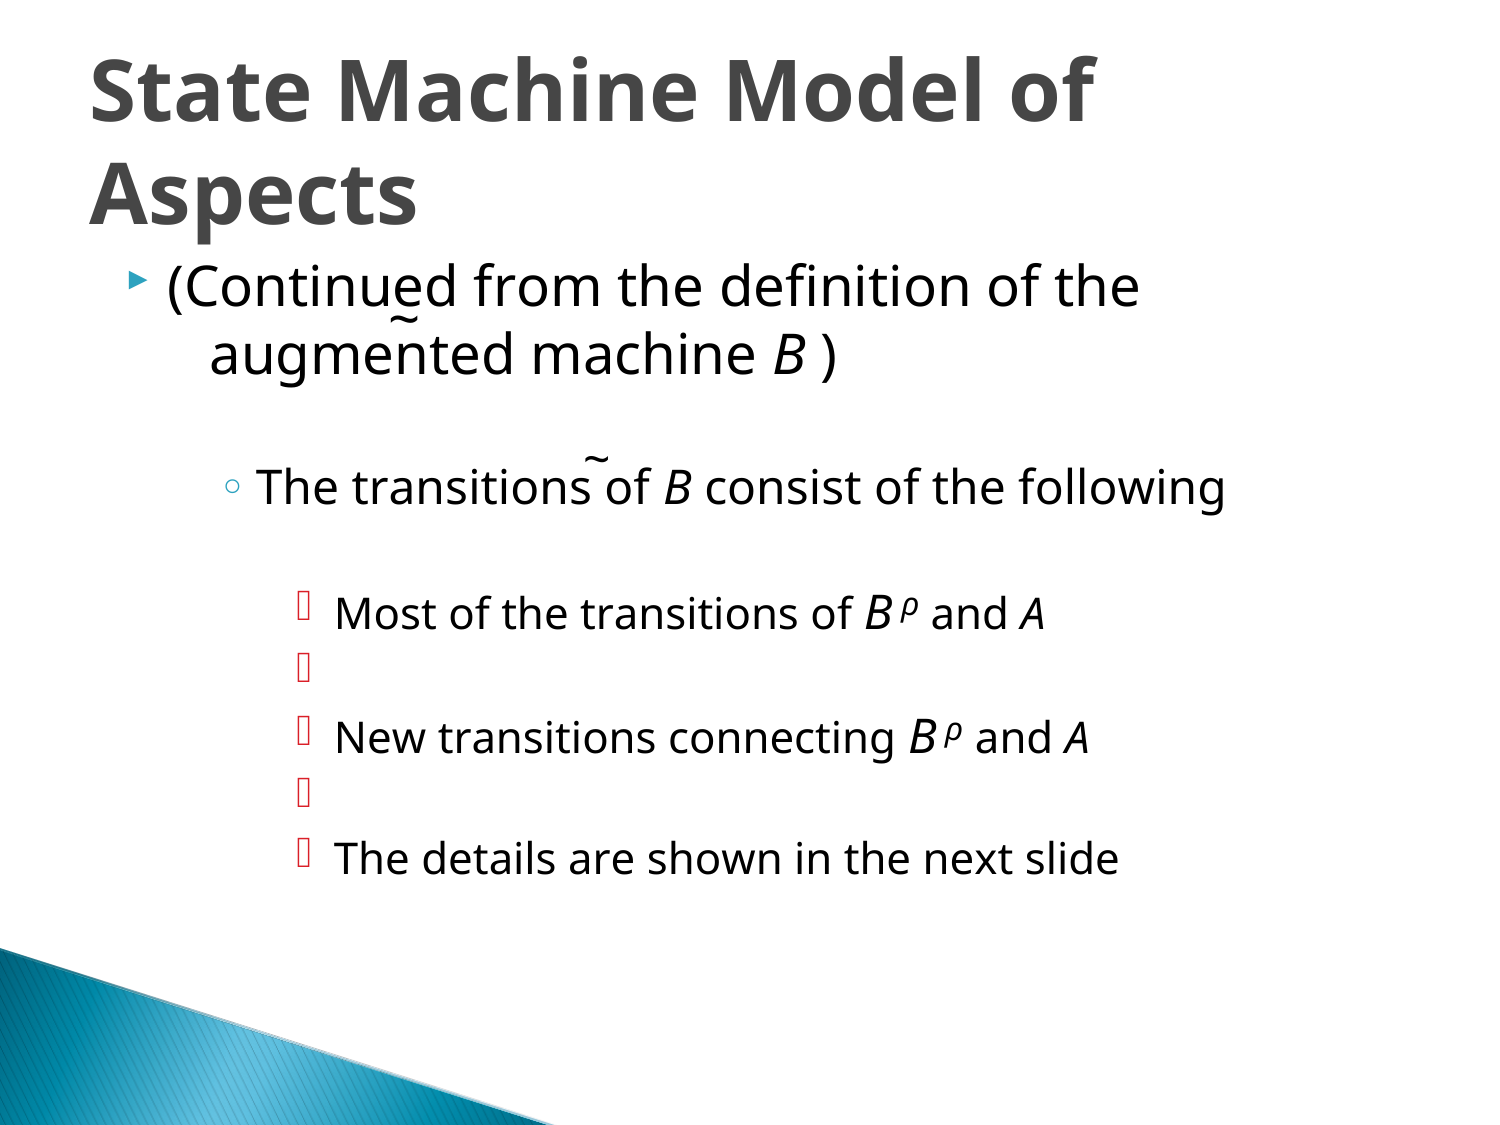

# State Machine Model of Aspects
(Continued from the definition of the augmented machine B )
The transitions of B consist of the following
Most of the transitions of B ρ and A
New transitions connecting B ρ and A
The details are shown in the next slide
~
~